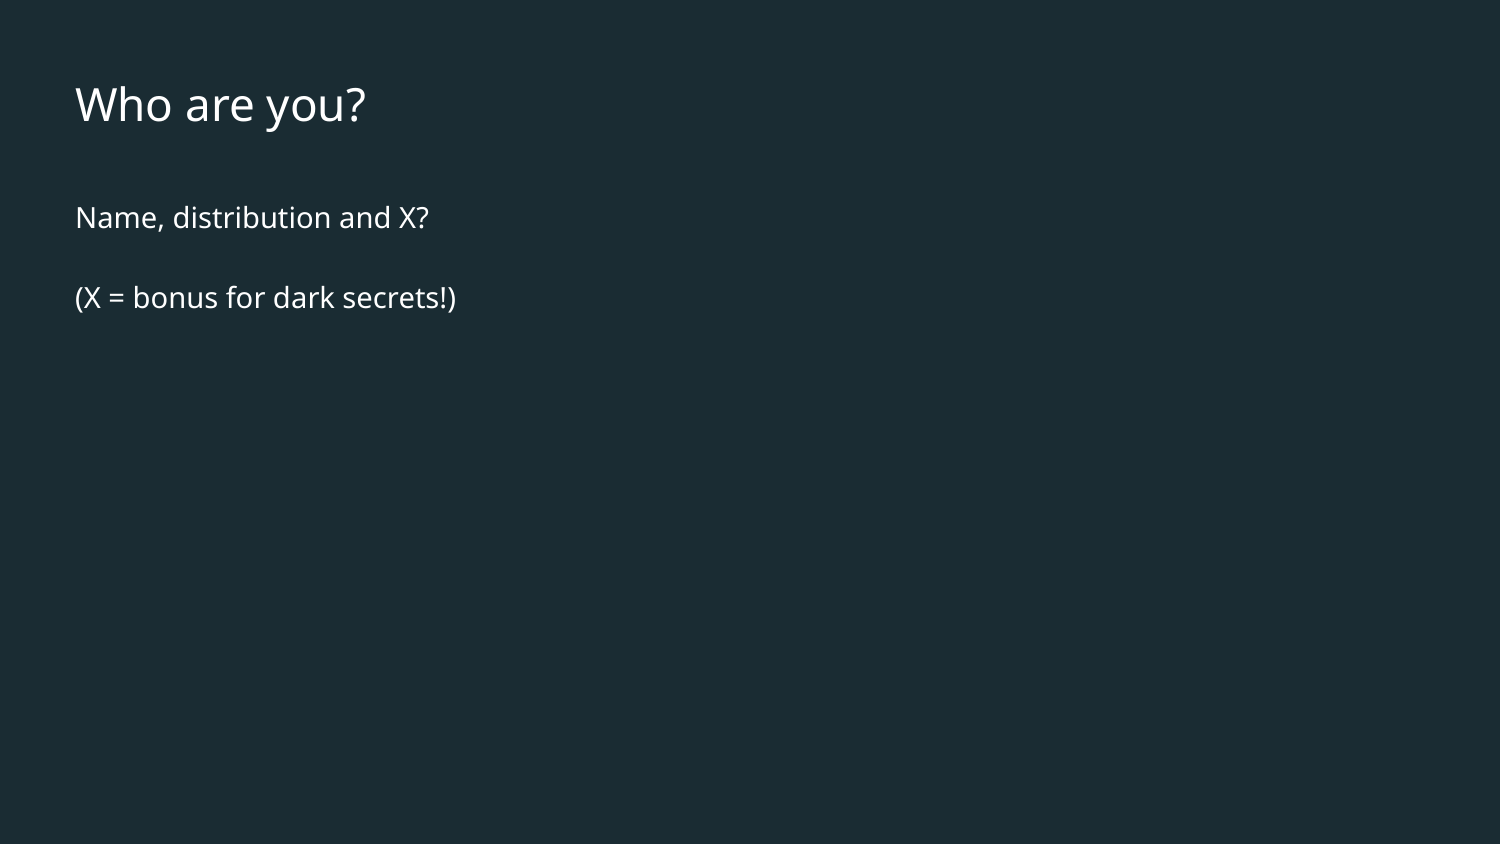

# Who are you?
Name, distribution and X?
(X = bonus for dark secrets!)